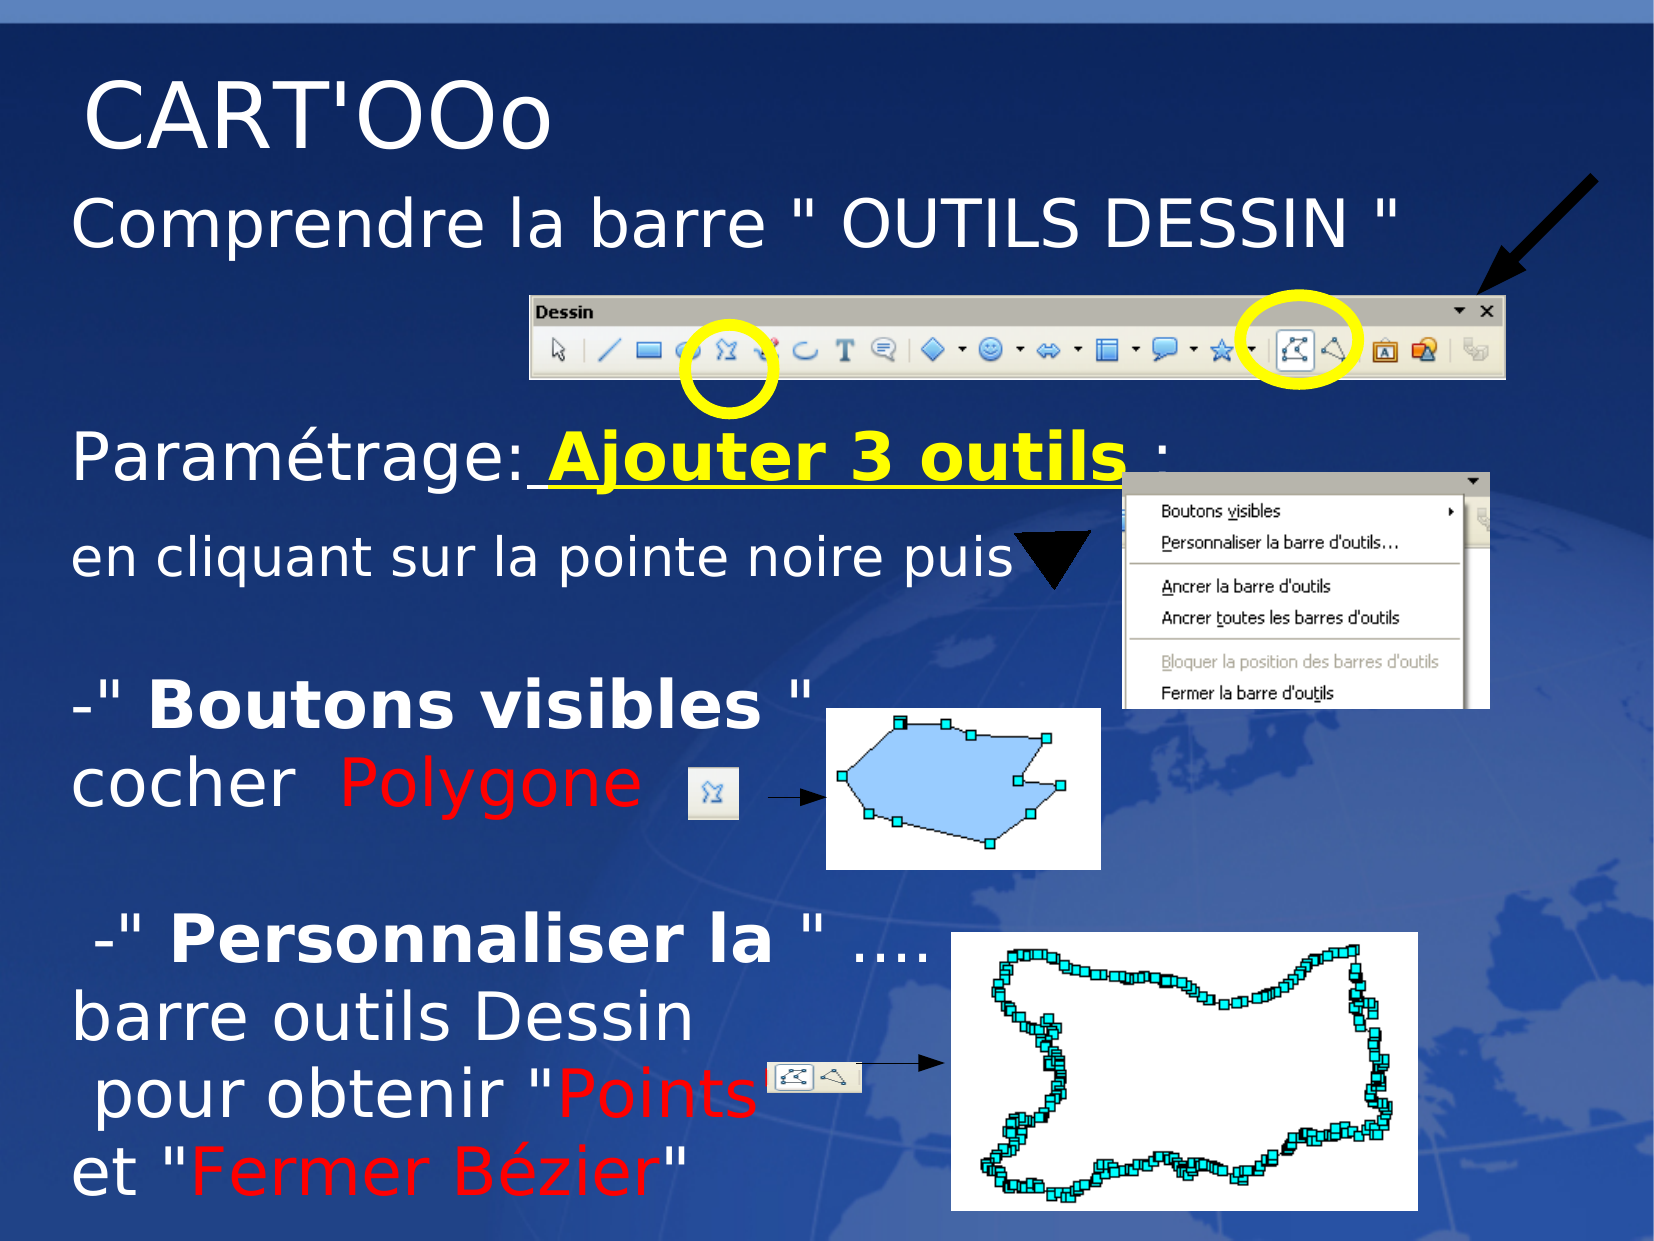

# CART'OOo
Comprendre la barre " OUTILS DESSIN "
Paramétrage: Ajouter 3 outils :
en cliquant sur la pointe noire puis
-" Boutons visibles "
cocher  Polygone
 -" Personnaliser la " ....
barre outils Dessin
 pour obtenir "Points"
et "Fermer Bézier"